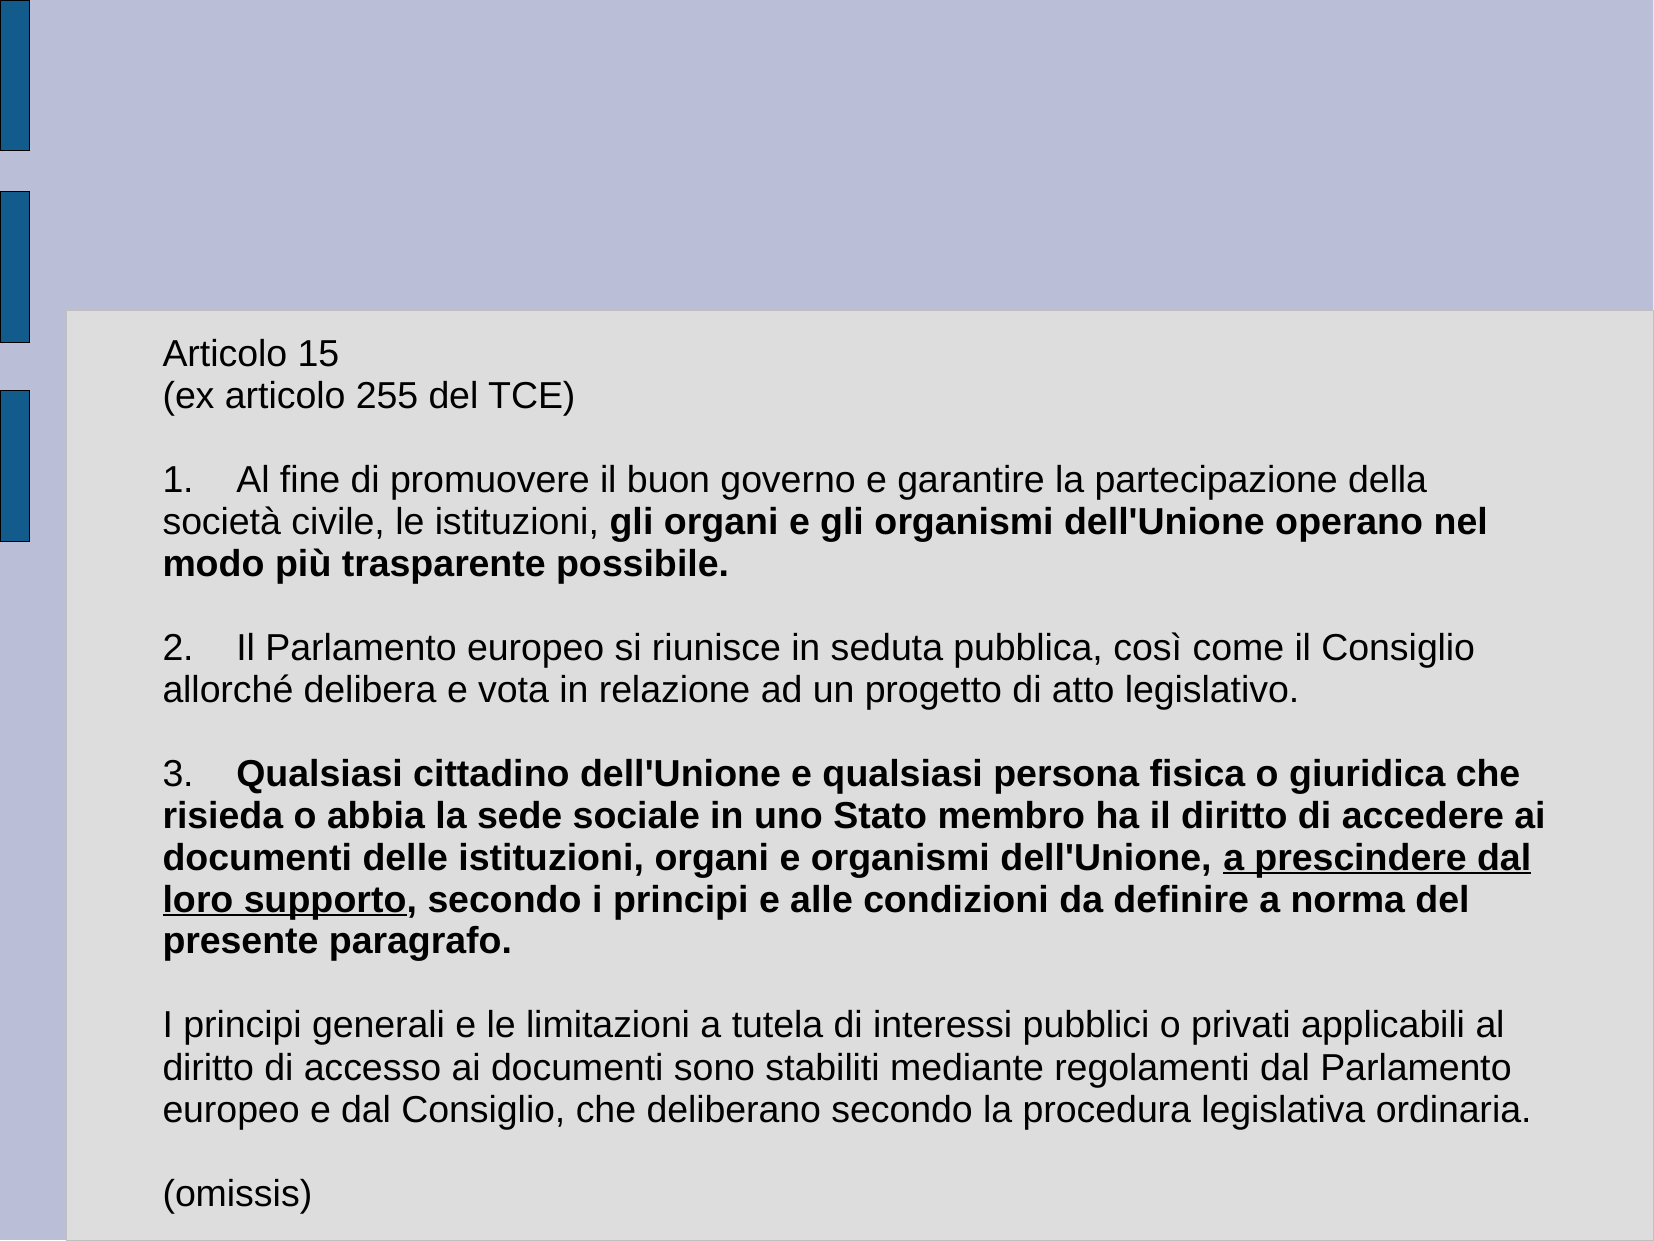

Articolo 15
(ex articolo 255 del TCE)
1.	Al fine di promuovere il buon governo e garantire la partecipazione della società civile, le istituzioni, gli organi e gli organismi dell'Unione operano nel modo più trasparente possibile.
2.	Il Parlamento europeo si riunisce in seduta pubblica, così come il Consiglio allorché delibera e vota in relazione ad un progetto di atto legislativo.
3.	Qualsiasi cittadino dell'Unione e qualsiasi persona fisica o giuridica che risieda o abbia la sede sociale in uno Stato membro ha il diritto di accedere ai documenti delle istituzioni, organi e organismi dell'Unione, a prescindere dal loro supporto, secondo i principi e alle condizioni da definire a norma del presente paragrafo.
I principi generali e le limitazioni a tutela di interessi pubblici o privati applicabili al diritto di accesso ai documenti sono stabiliti mediante regolamenti dal Parlamento europeo e dal Consiglio, che deliberano secondo la procedura legislativa ordinaria.
(omissis)